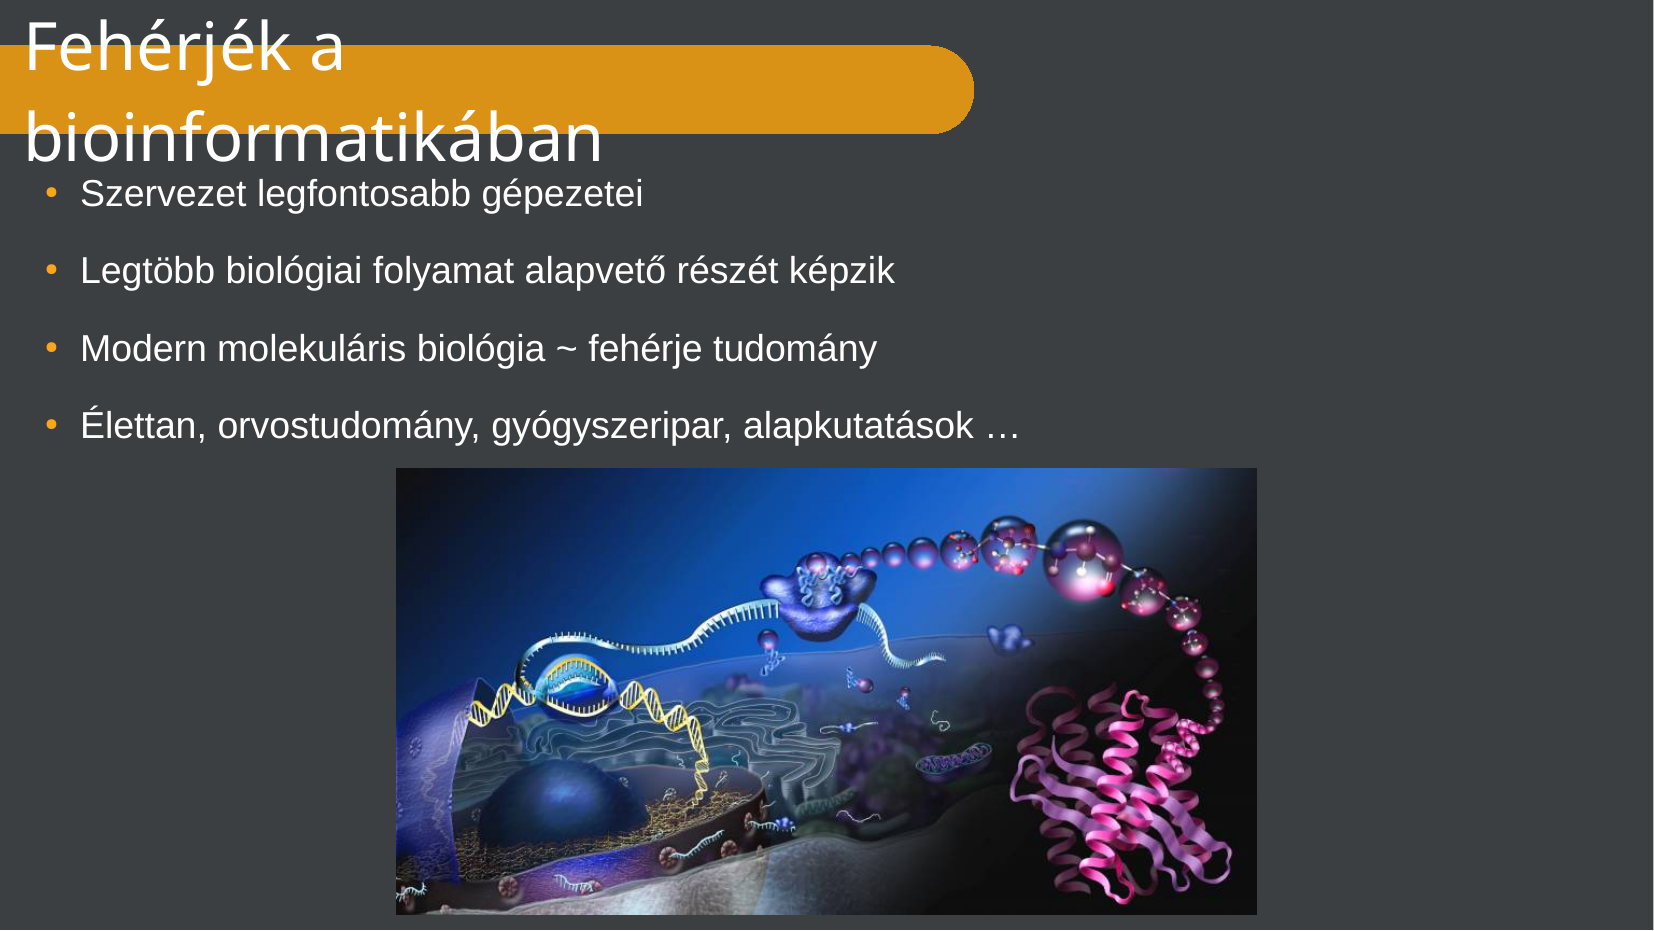

Fehérjék a bioinformatikában
Szervezet legfontosabb gépezetei
Legtöbb biológiai folyamat alapvető részét képzik
Modern molekuláris biológia ~ fehérje tudomány
Élettan, orvostudomány, gyógyszeripar, alapkutatások …